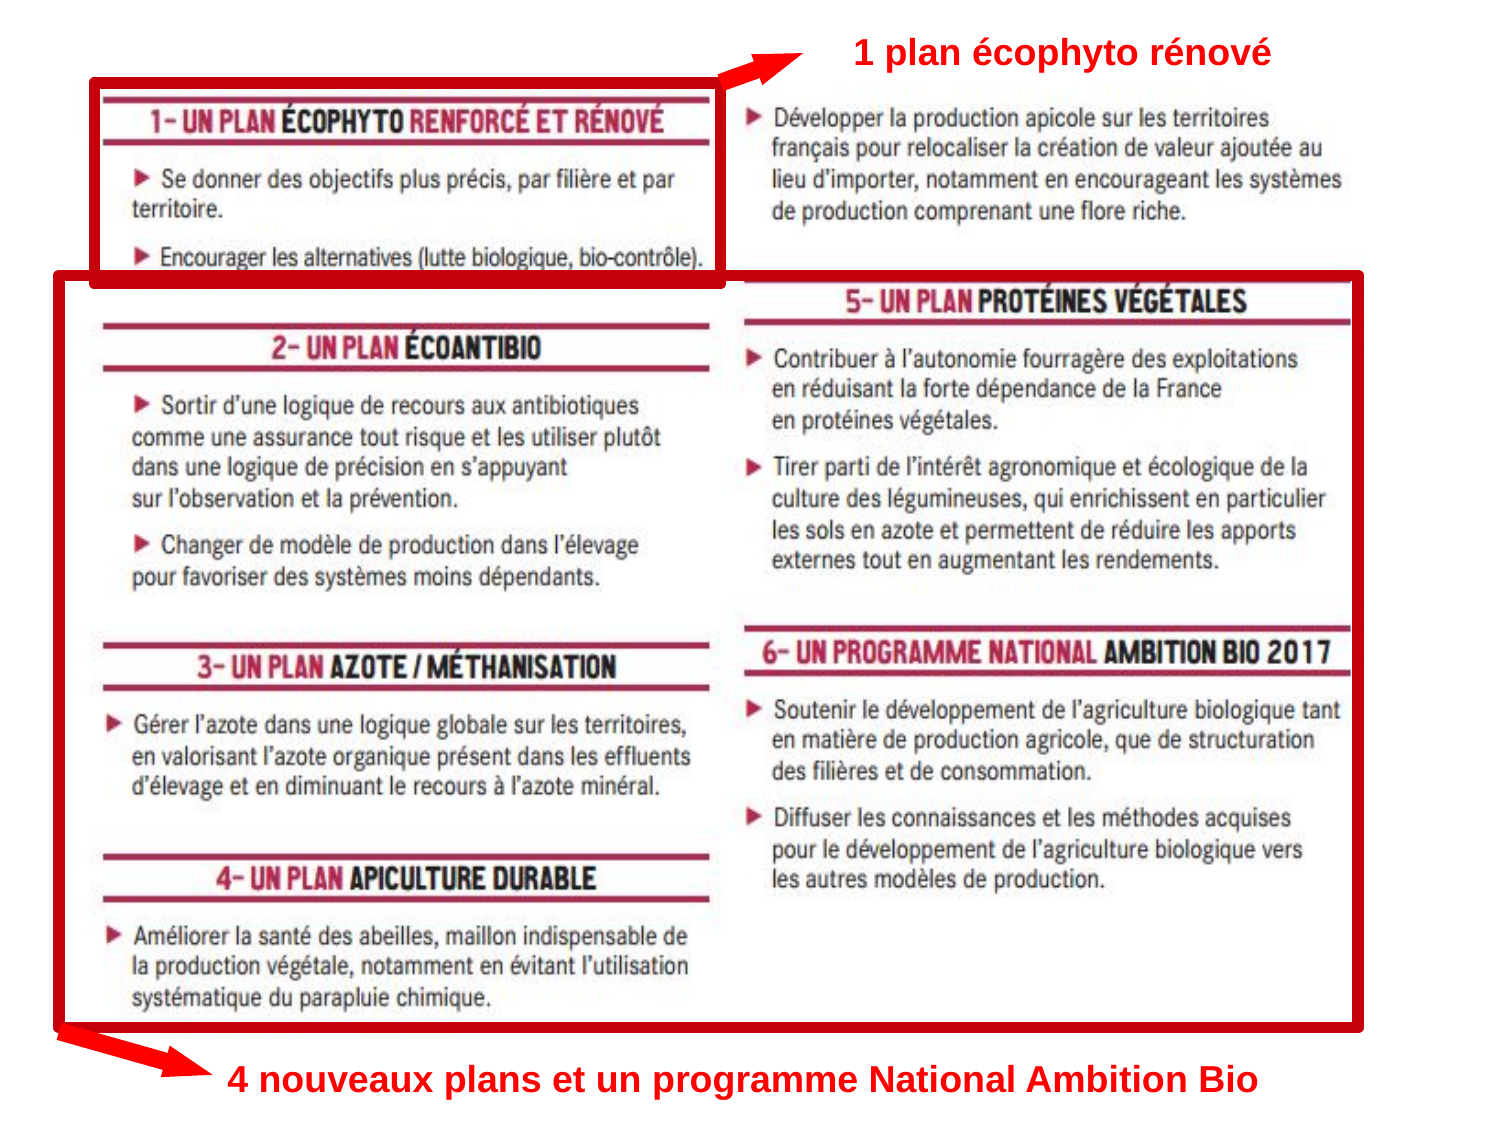

1 plan écophyto rénové
4 nouveaux plans et un programme National Ambition Bio